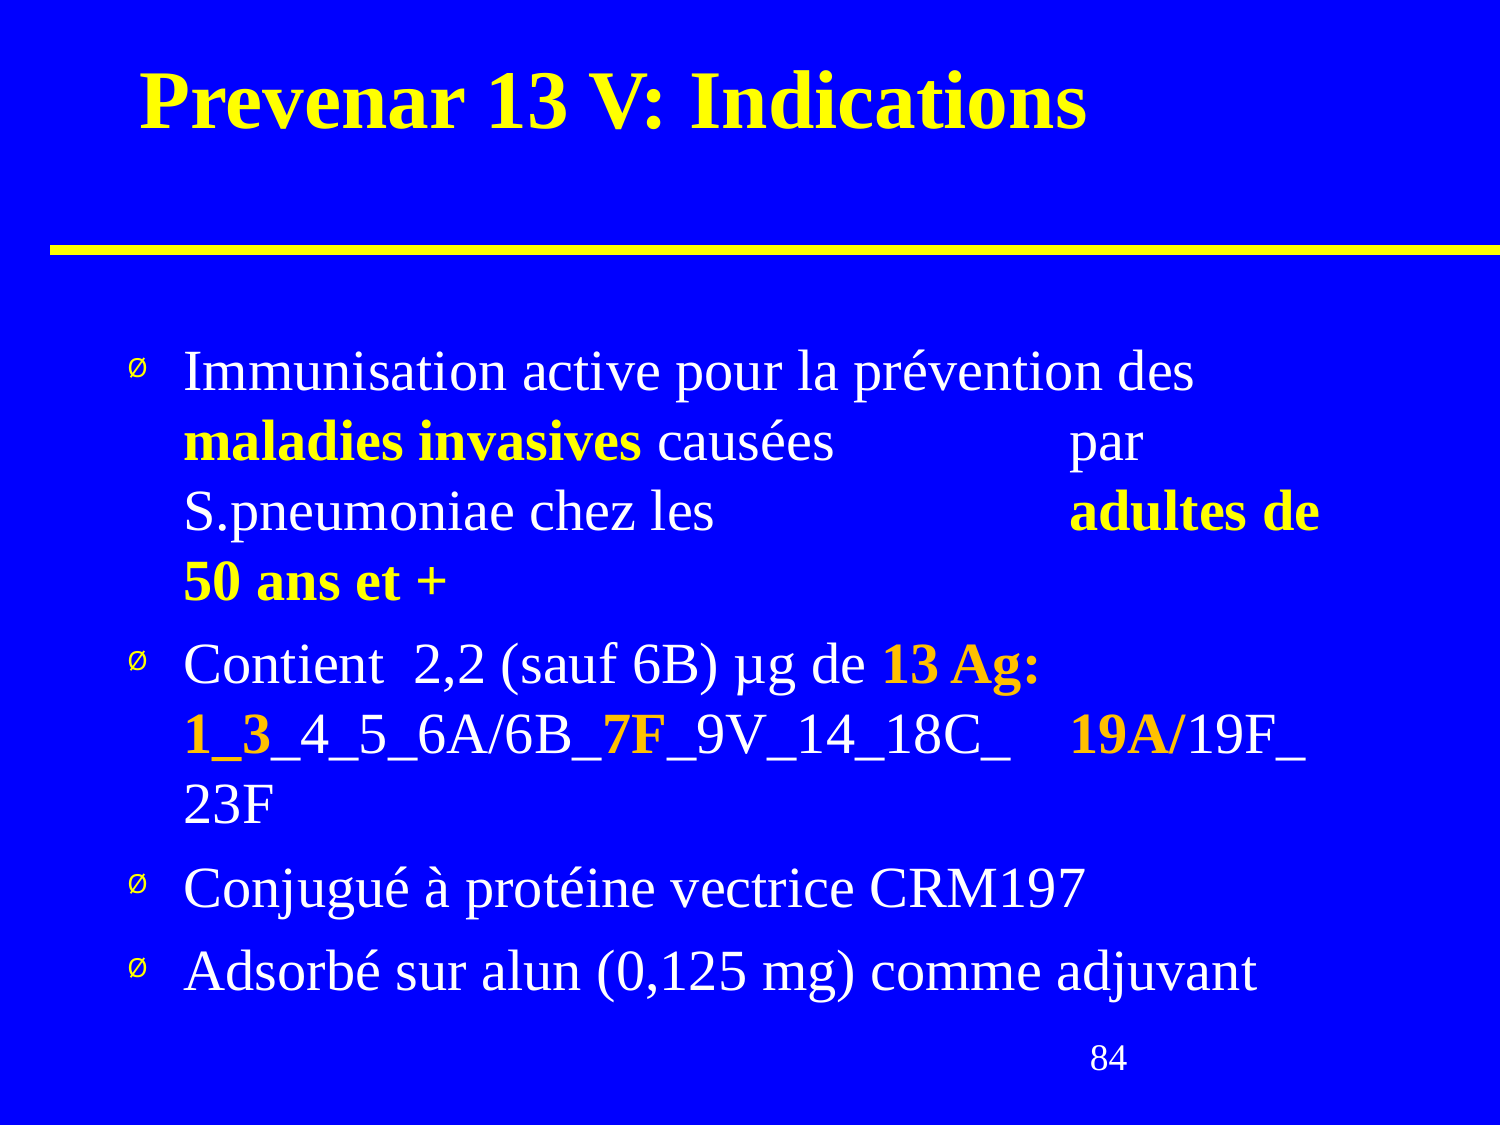

# Prevenar 13 V: Indications
Immunisation active pour la prévention des maladies invasives causées			 	par S.pneumoniae chez les 					adultes de 50 ans et +
Contient 2,2 (sauf 6B) µg de 13 Ag: 1_3_4_5_6A/6B_7F_9V_14_18C_	19A/19F_ 23F
Conjugué à protéine vectrice CRM197
Adsorbé sur alun (0,125 mg) comme adjuvant